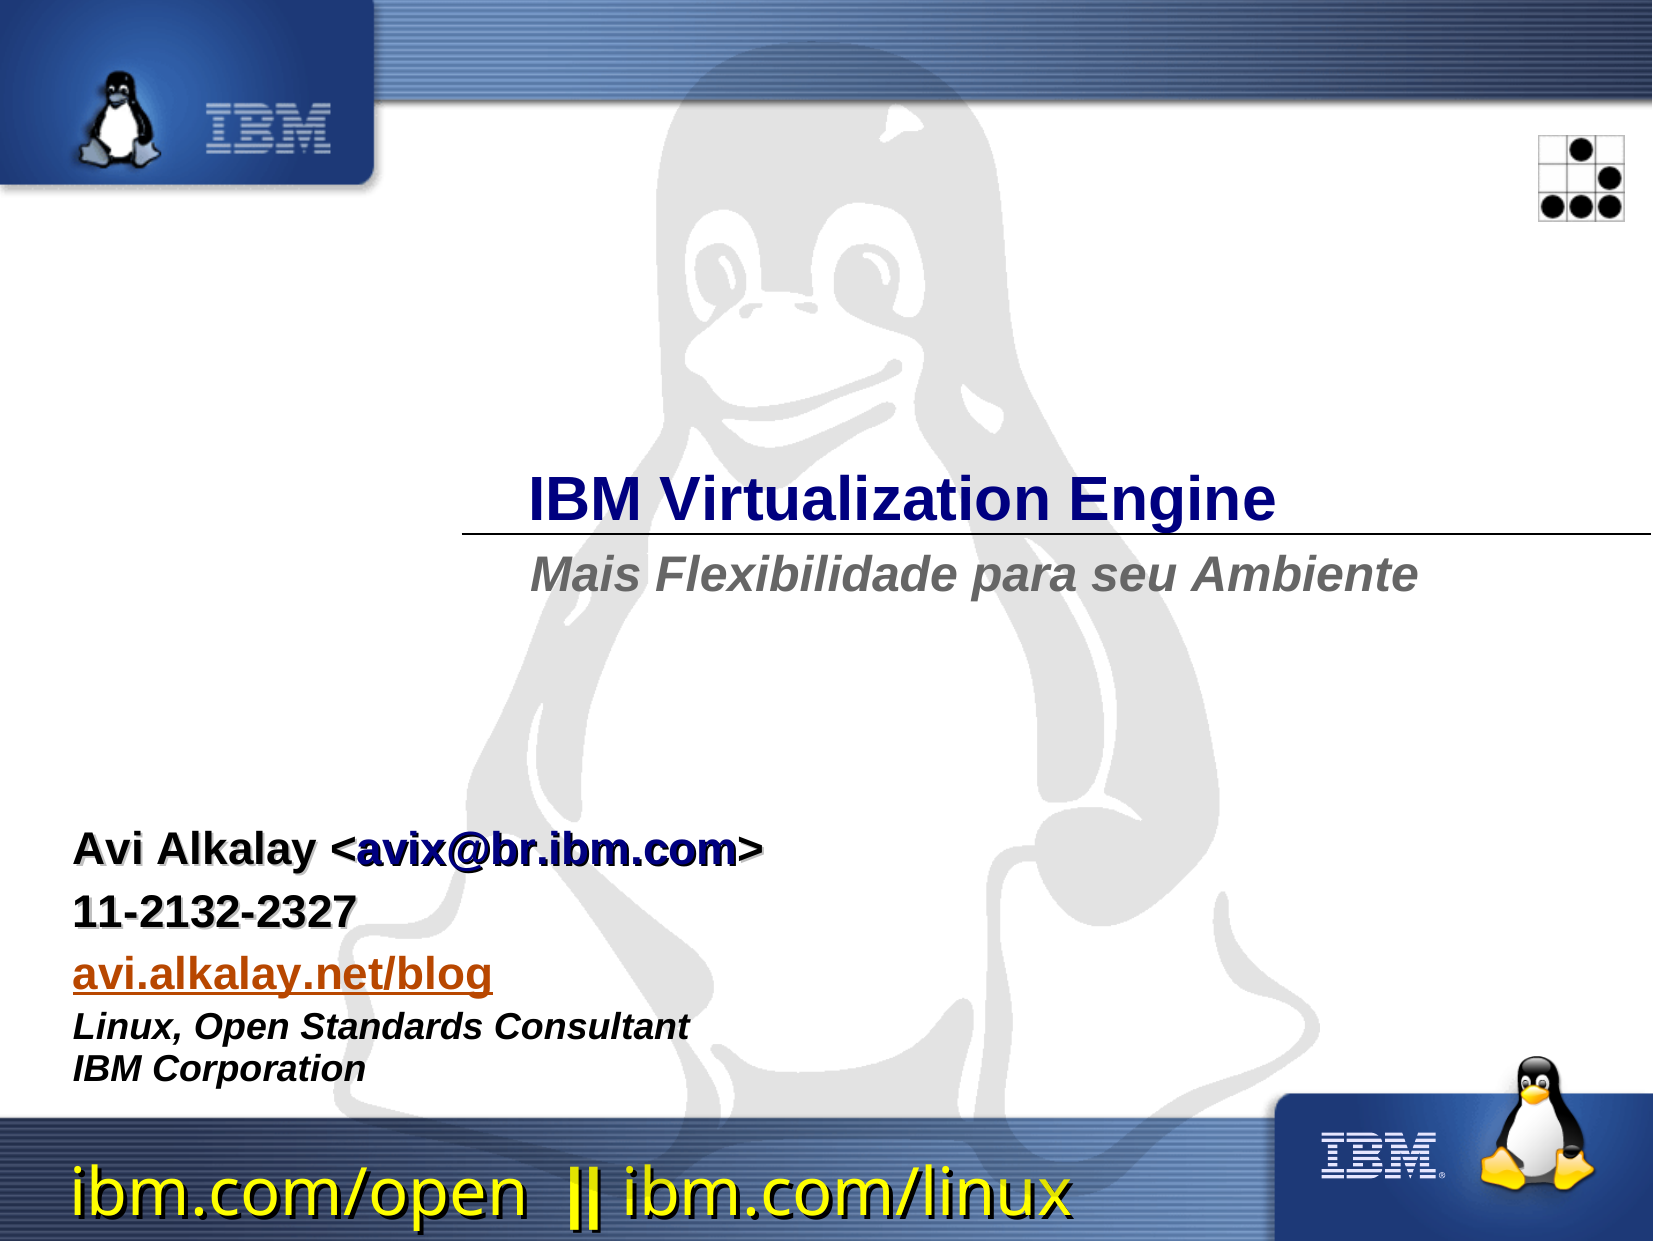

IBM Virtualization Engine
Mais Flexibilidade para seu Ambiente
Avi Alkalay <avix@br.ibm.com>
11-2132-2327
avi.alkalay.net/blog
Linux, Open Standards Consultant
IBM Corporation